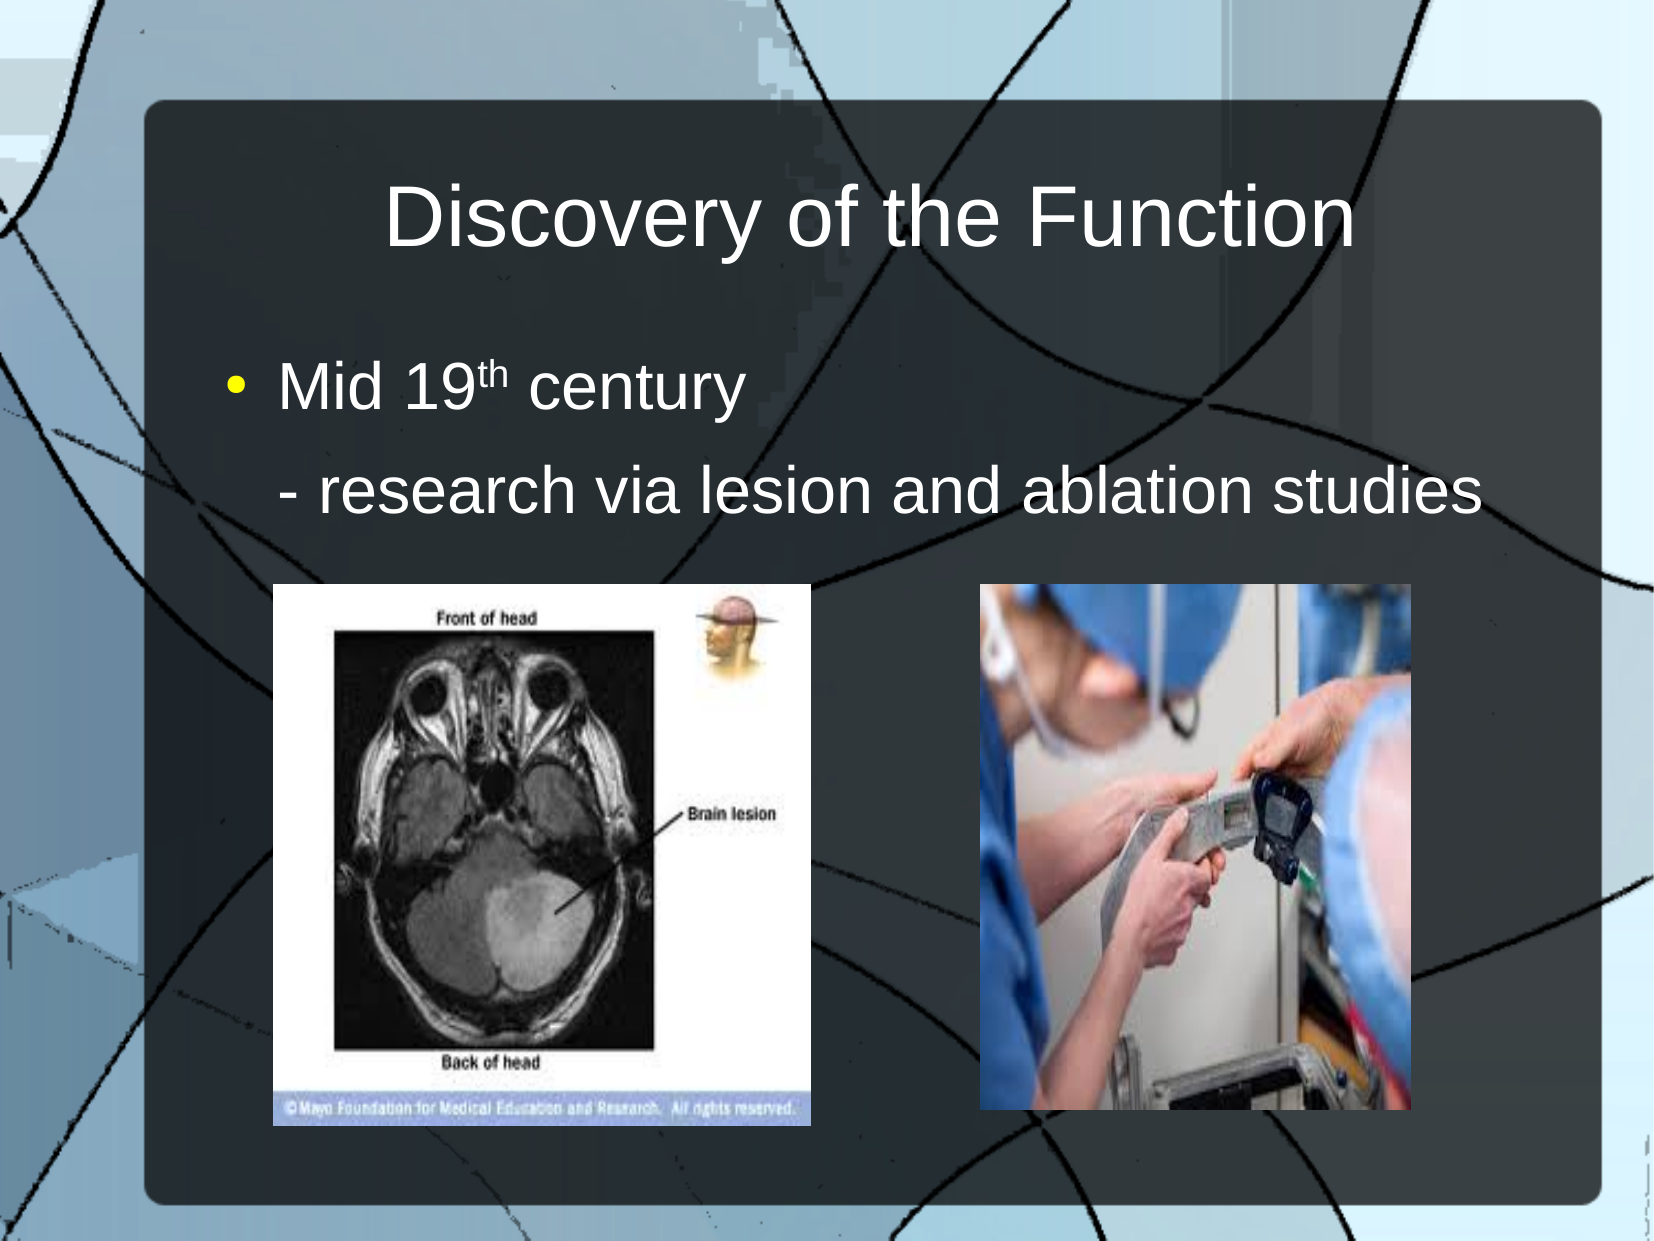

# Discovery of the Function
Mid 19th century
- research via lesion and ablation studies